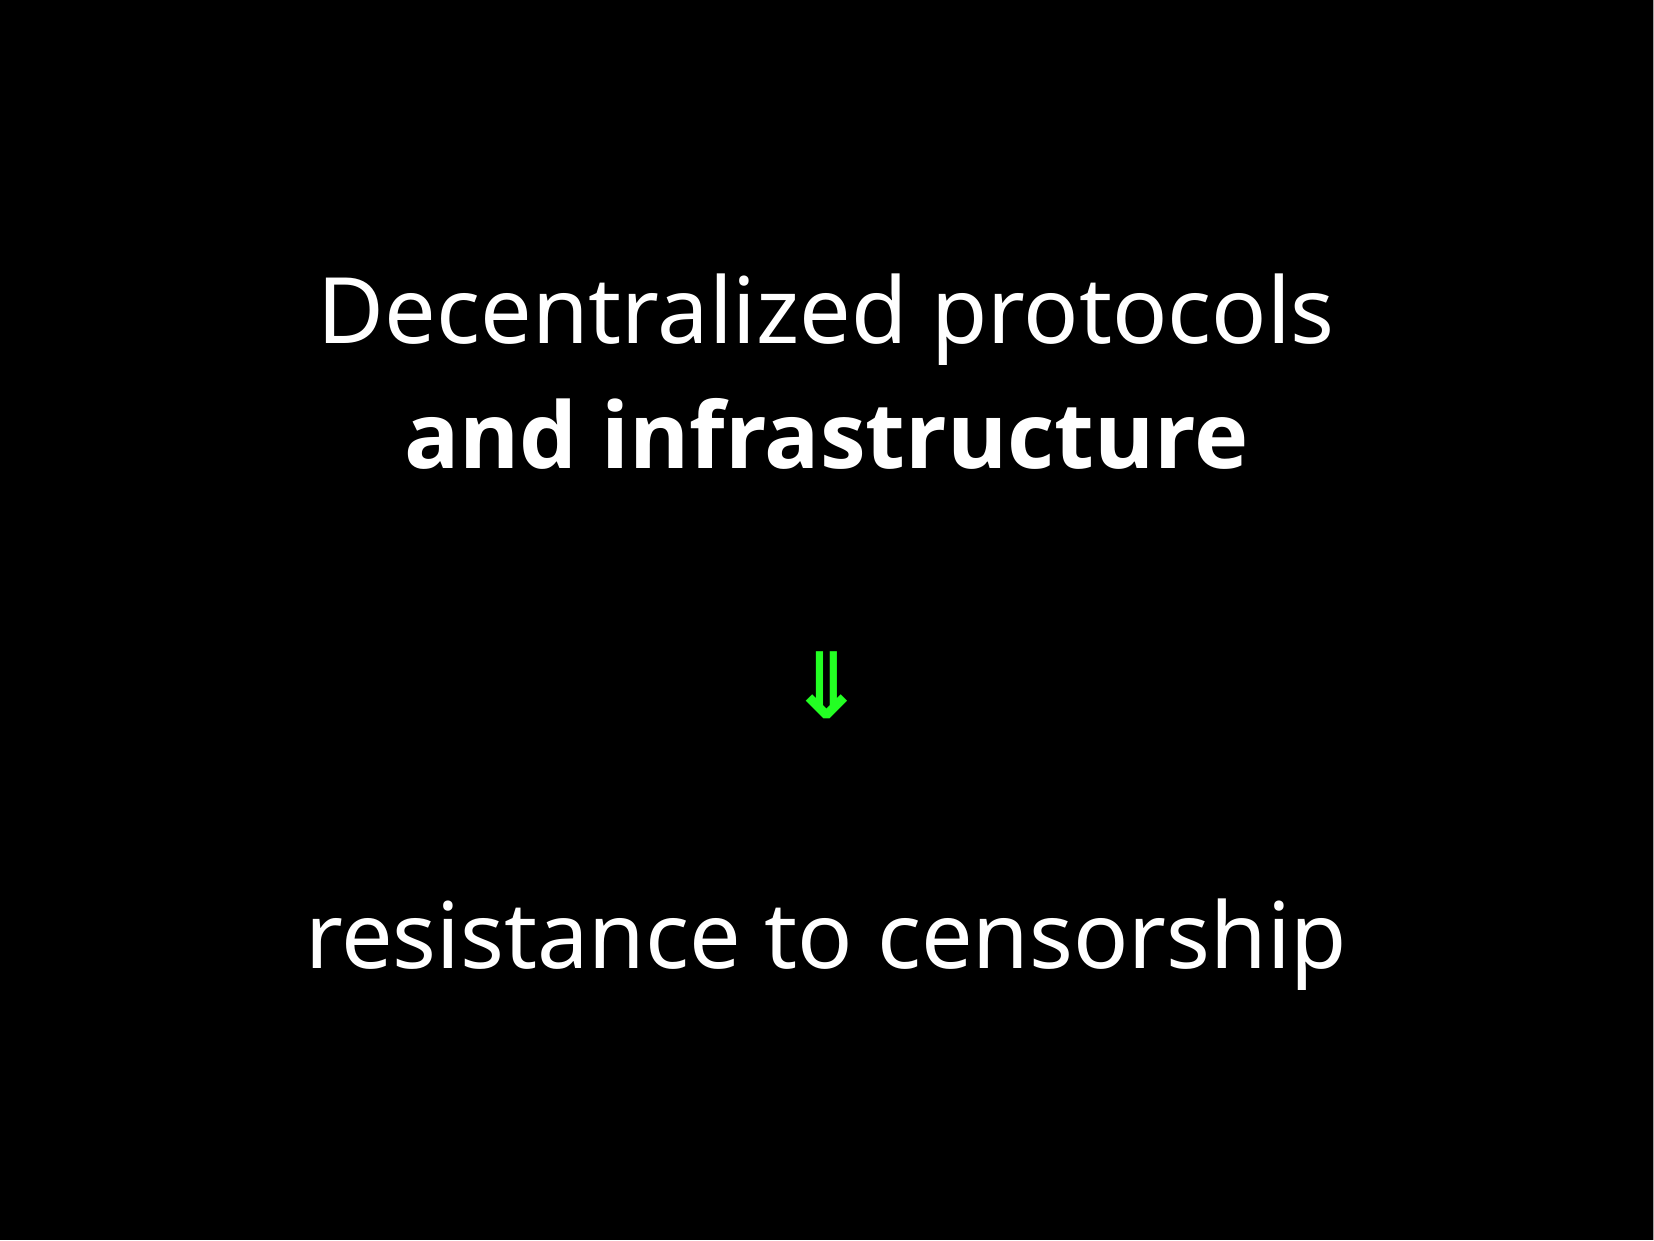

# Decentralized protocols and infrastructure ⇓ resistance to censorship